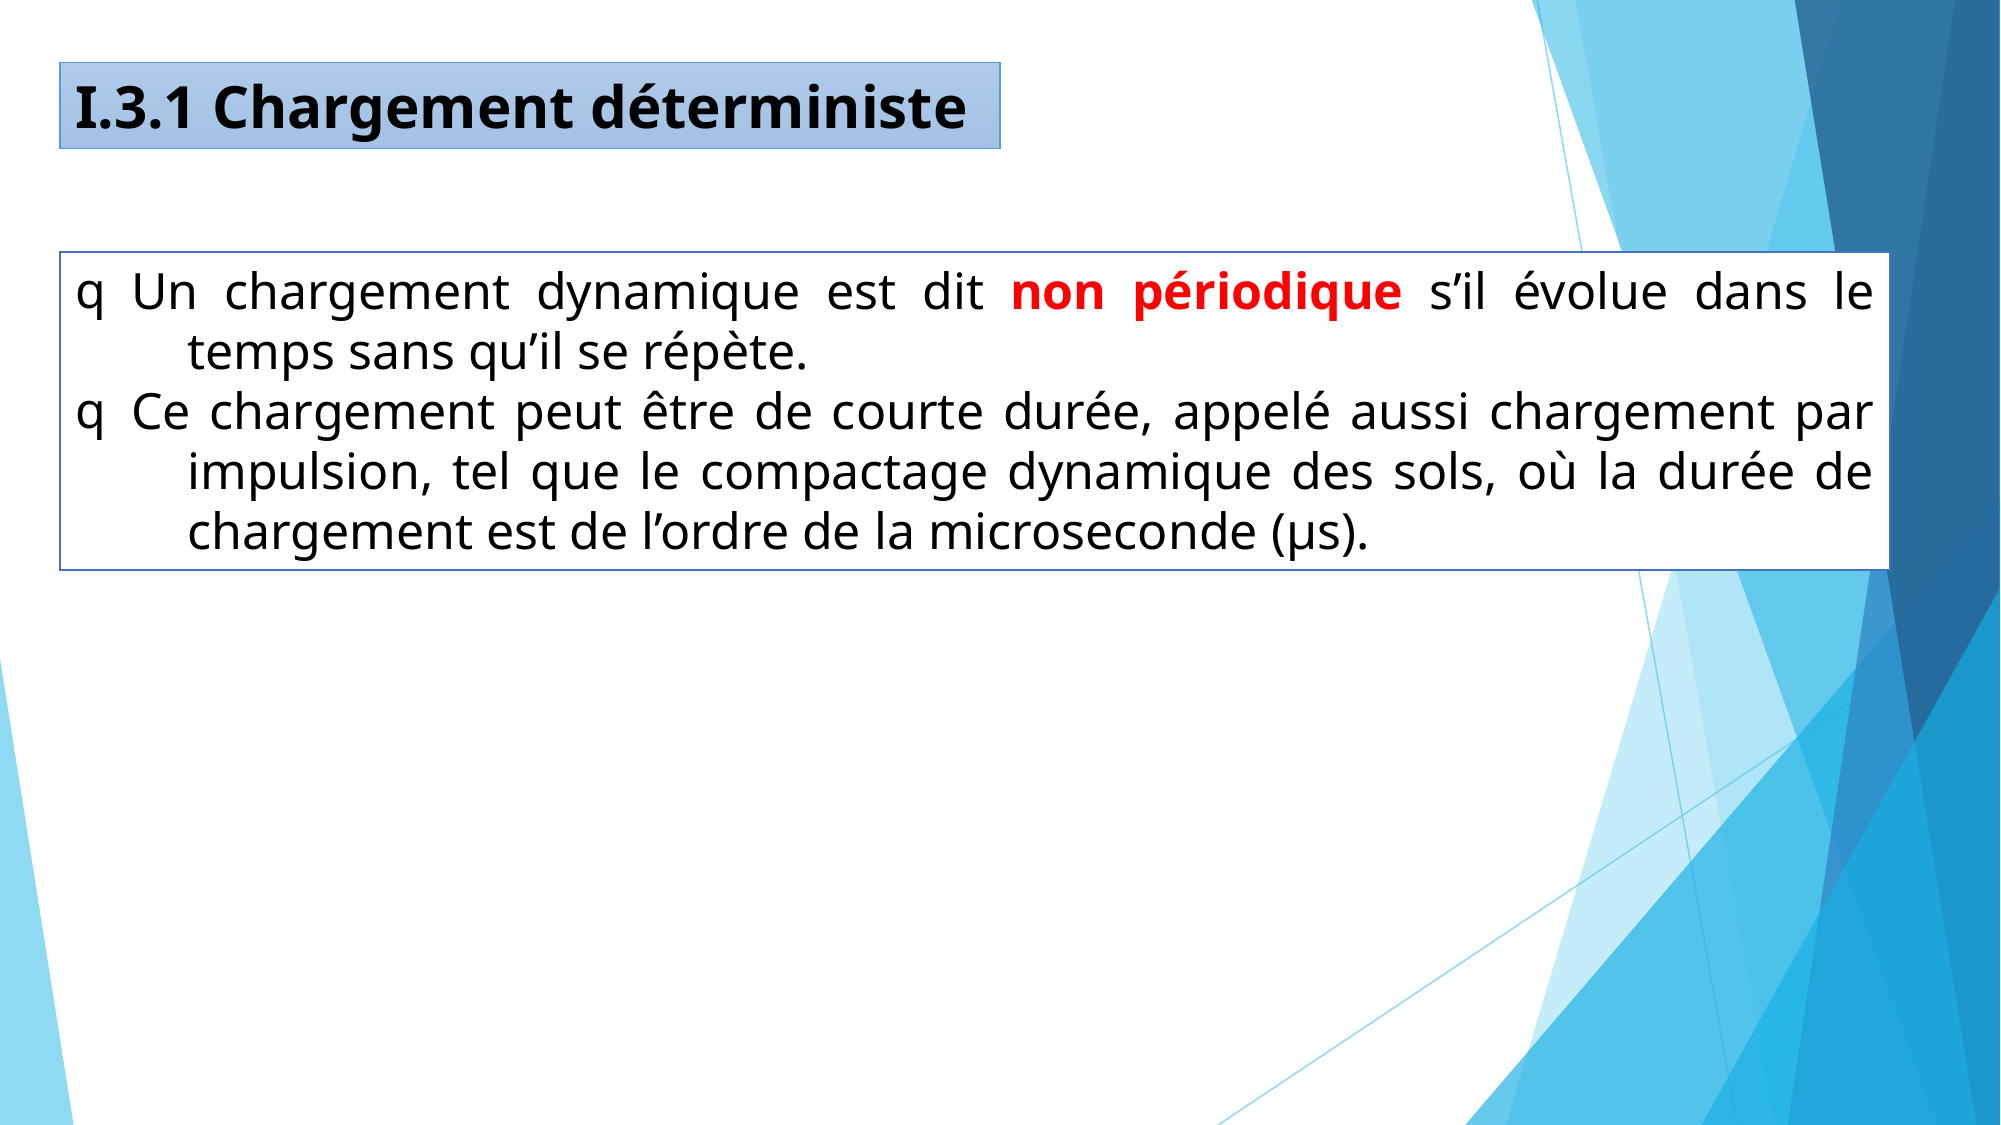

I.3.1 Chargement déterministe
Un chargement dynamique est dit non périodique s’il évolue dans le temps sans qu’il se répète.
Ce chargement peut être de courte durée, appelé aussi chargement par impulsion, tel que le compactage dynamique des sols, où la durée de chargement est de l’ordre de la microseconde (μs).